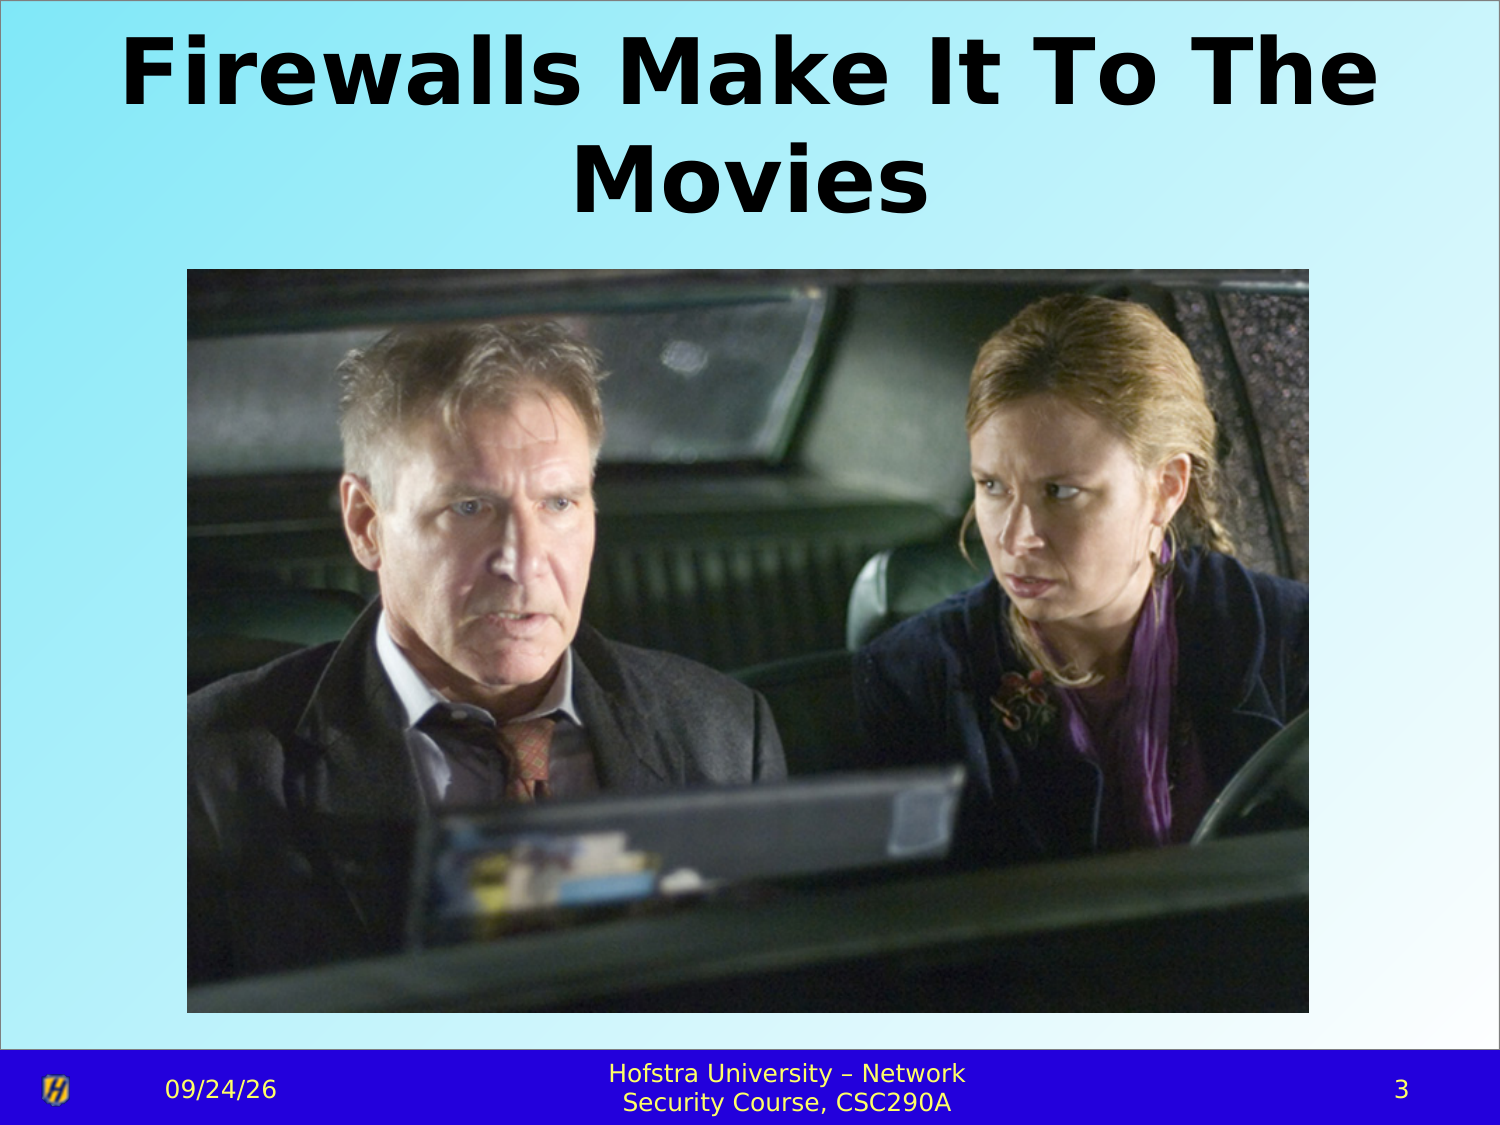

# Firewalls Make It To The Movies
3